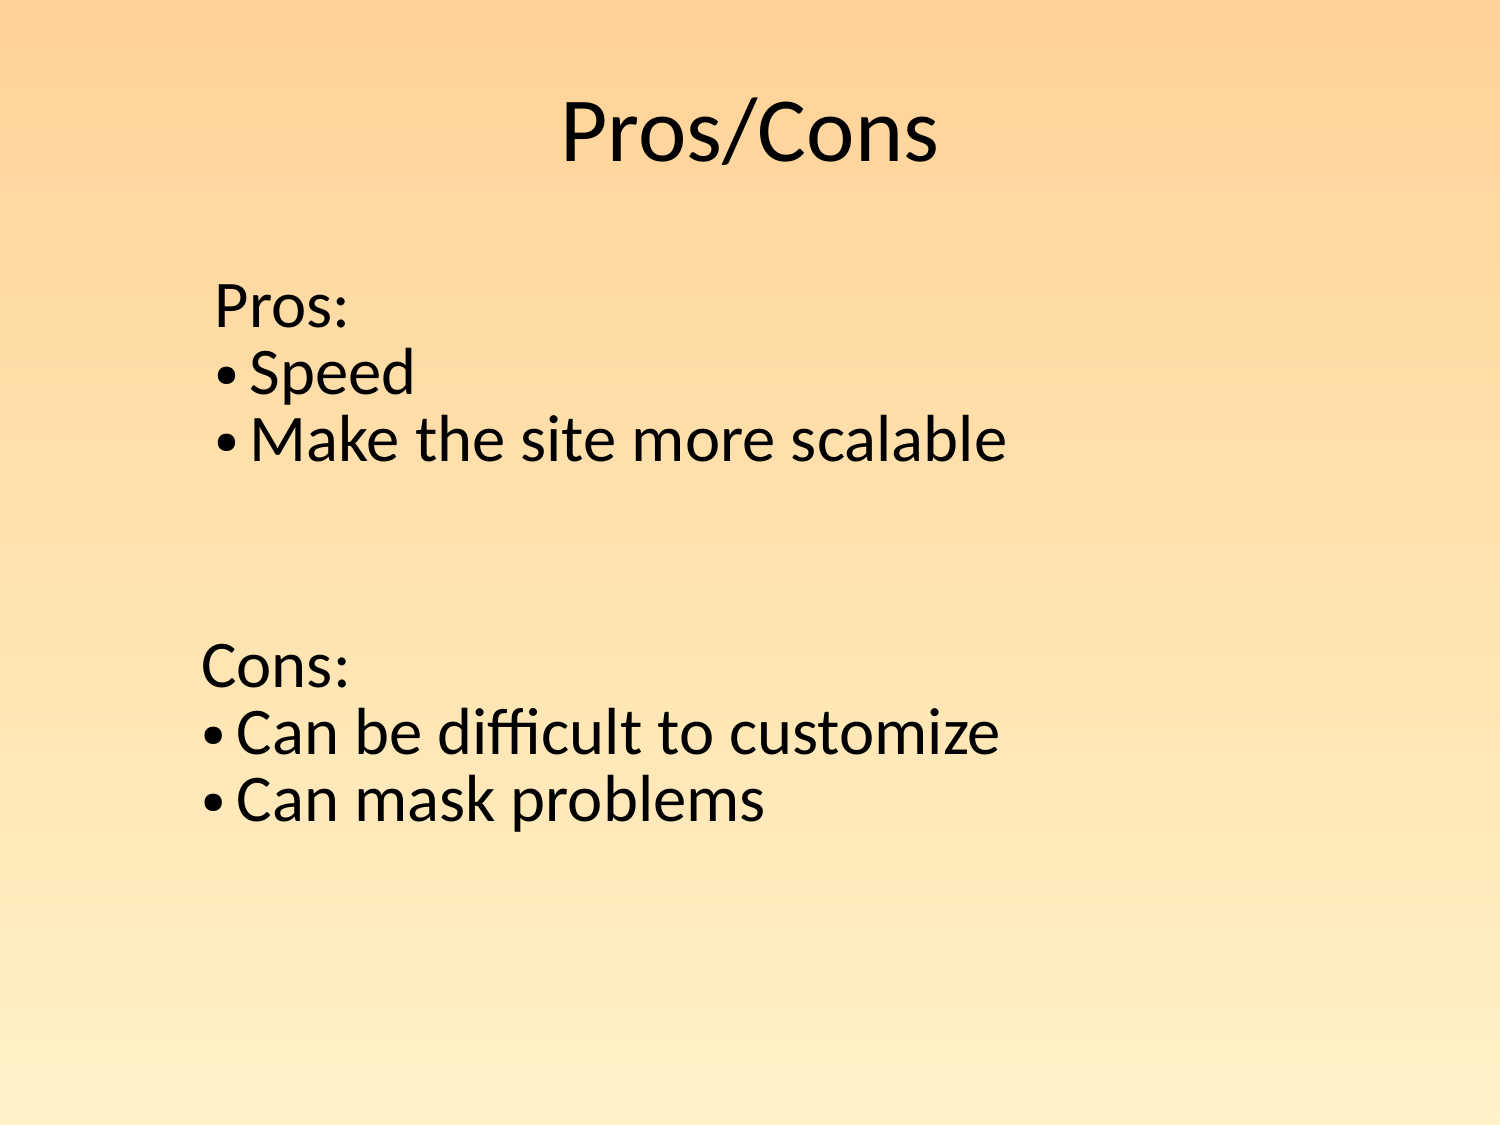

# Pros/Cons
Pros:
Speed
Make the site more scalable
Cons:
Can be difficult to customize
Can mask problems